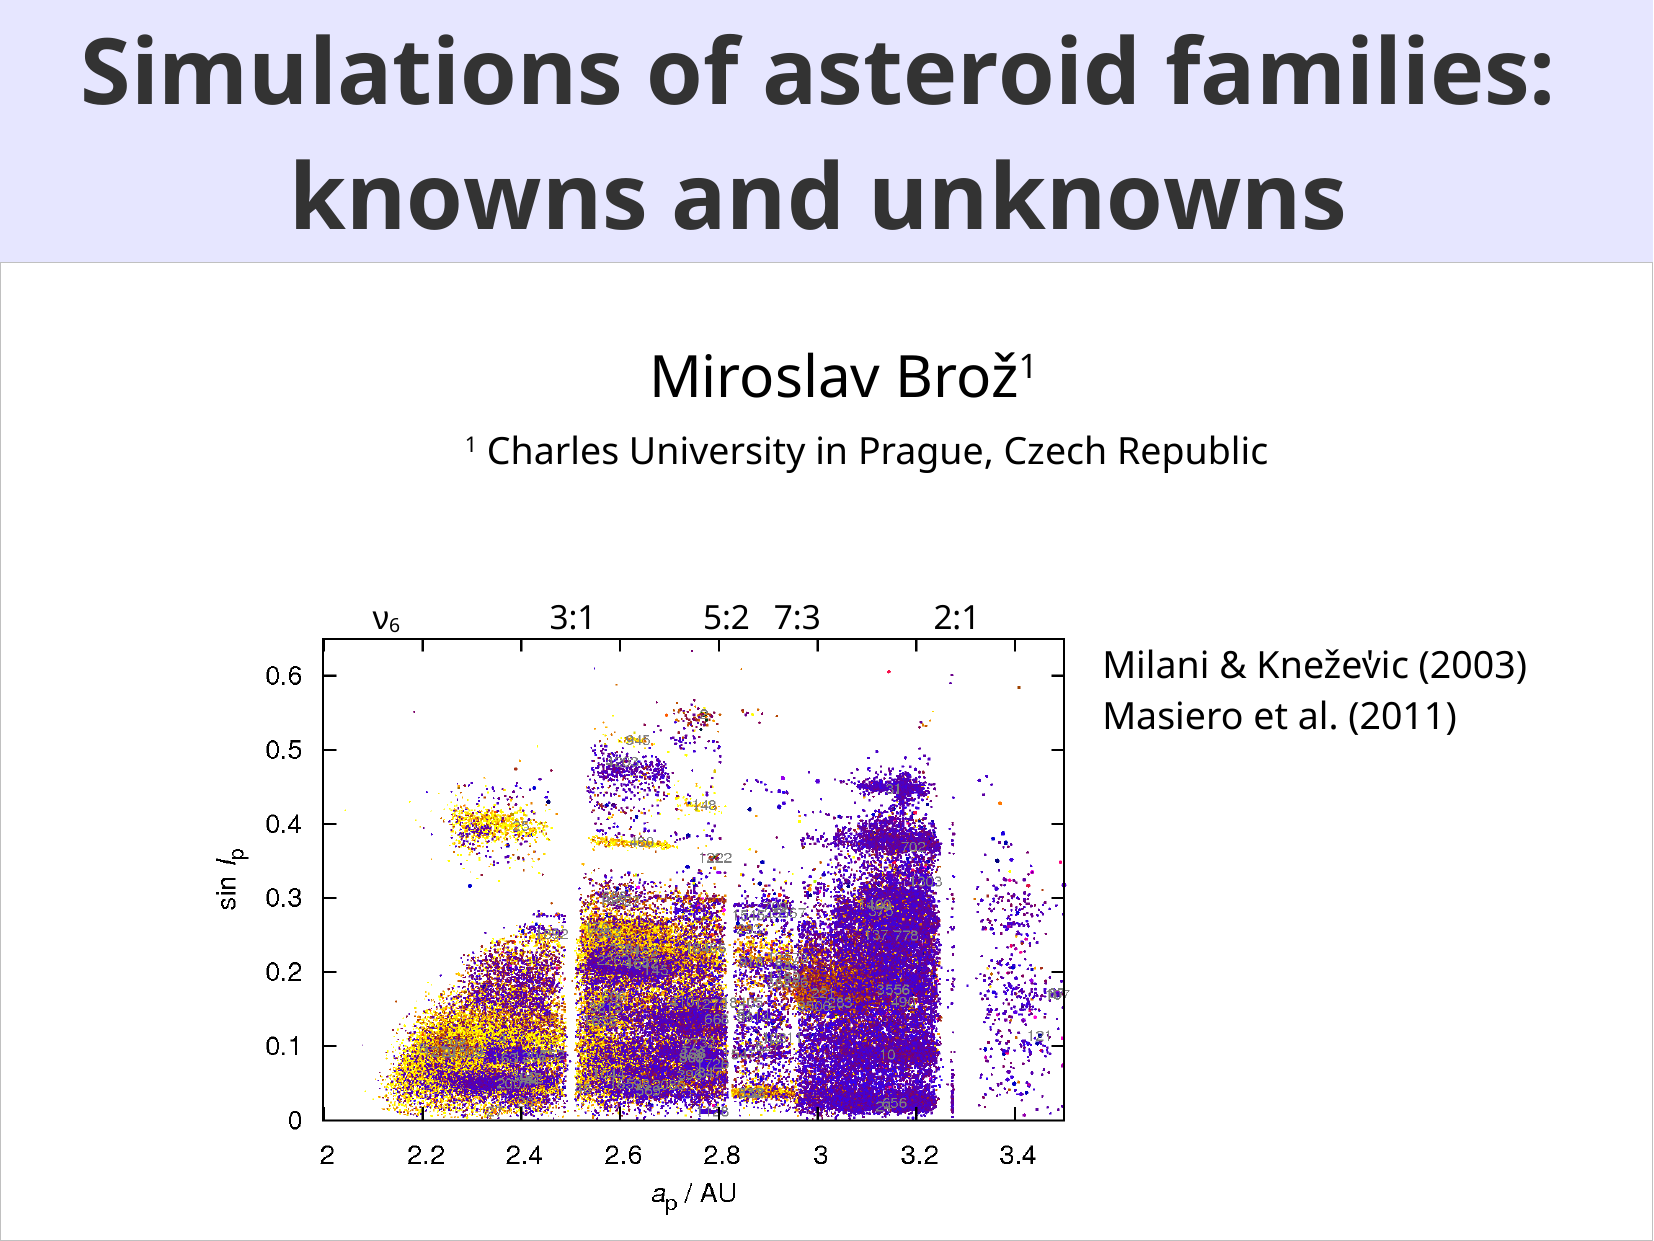

# Simulations of asteroid families: knowns and unknowns
Miroslav Brož1
1 Charles University in Prague, Czech Republic
ν6
3:1
5:2
7:3
2:1
'
Milani & Kneževic (2003)
Masiero et al. (2011)